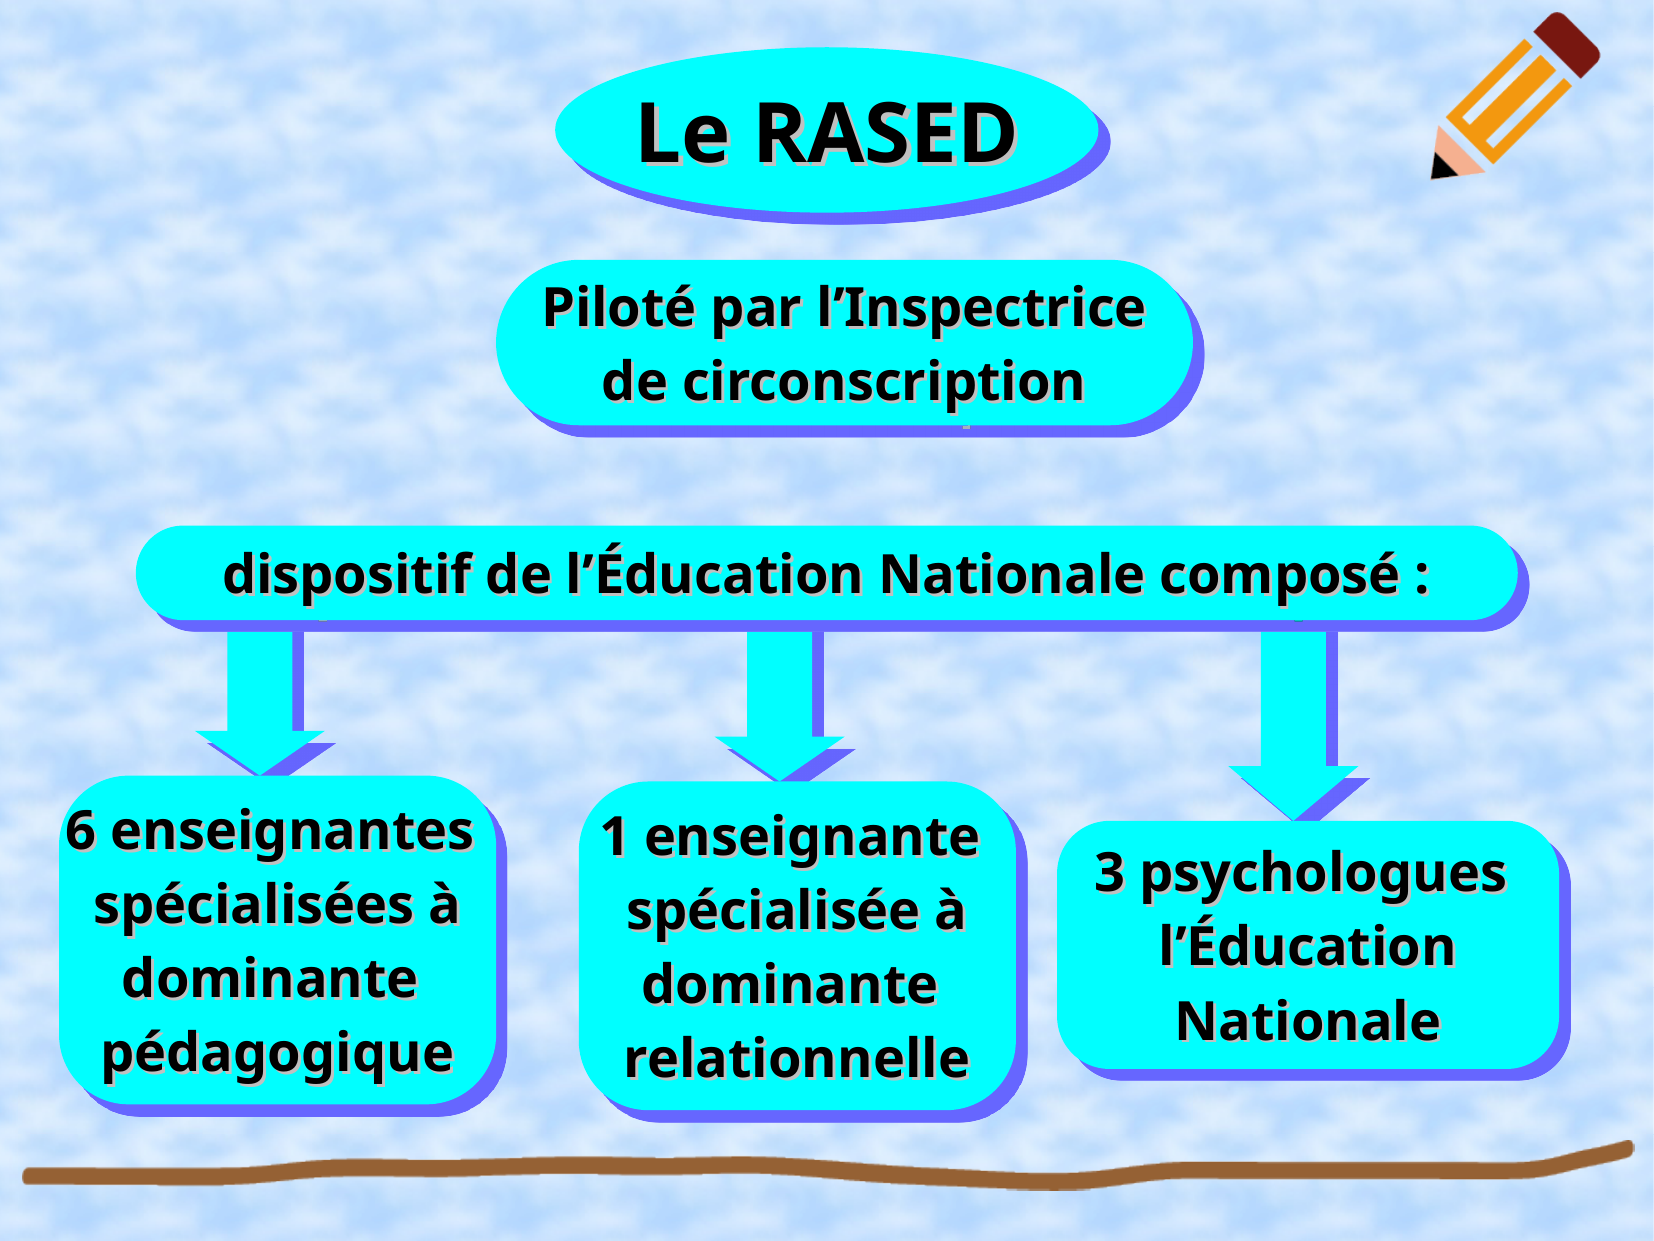

Le RASED
Piloté par l’Inspectrice
de circonscription
dispositif de l’Éducation Nationale composé :
6 enseignantes
spécialisées à
dominante
pédagogique
1 enseignante
spécialisée à
dominante
relationnelle
3 psychologues
l’Éducation
Nationale